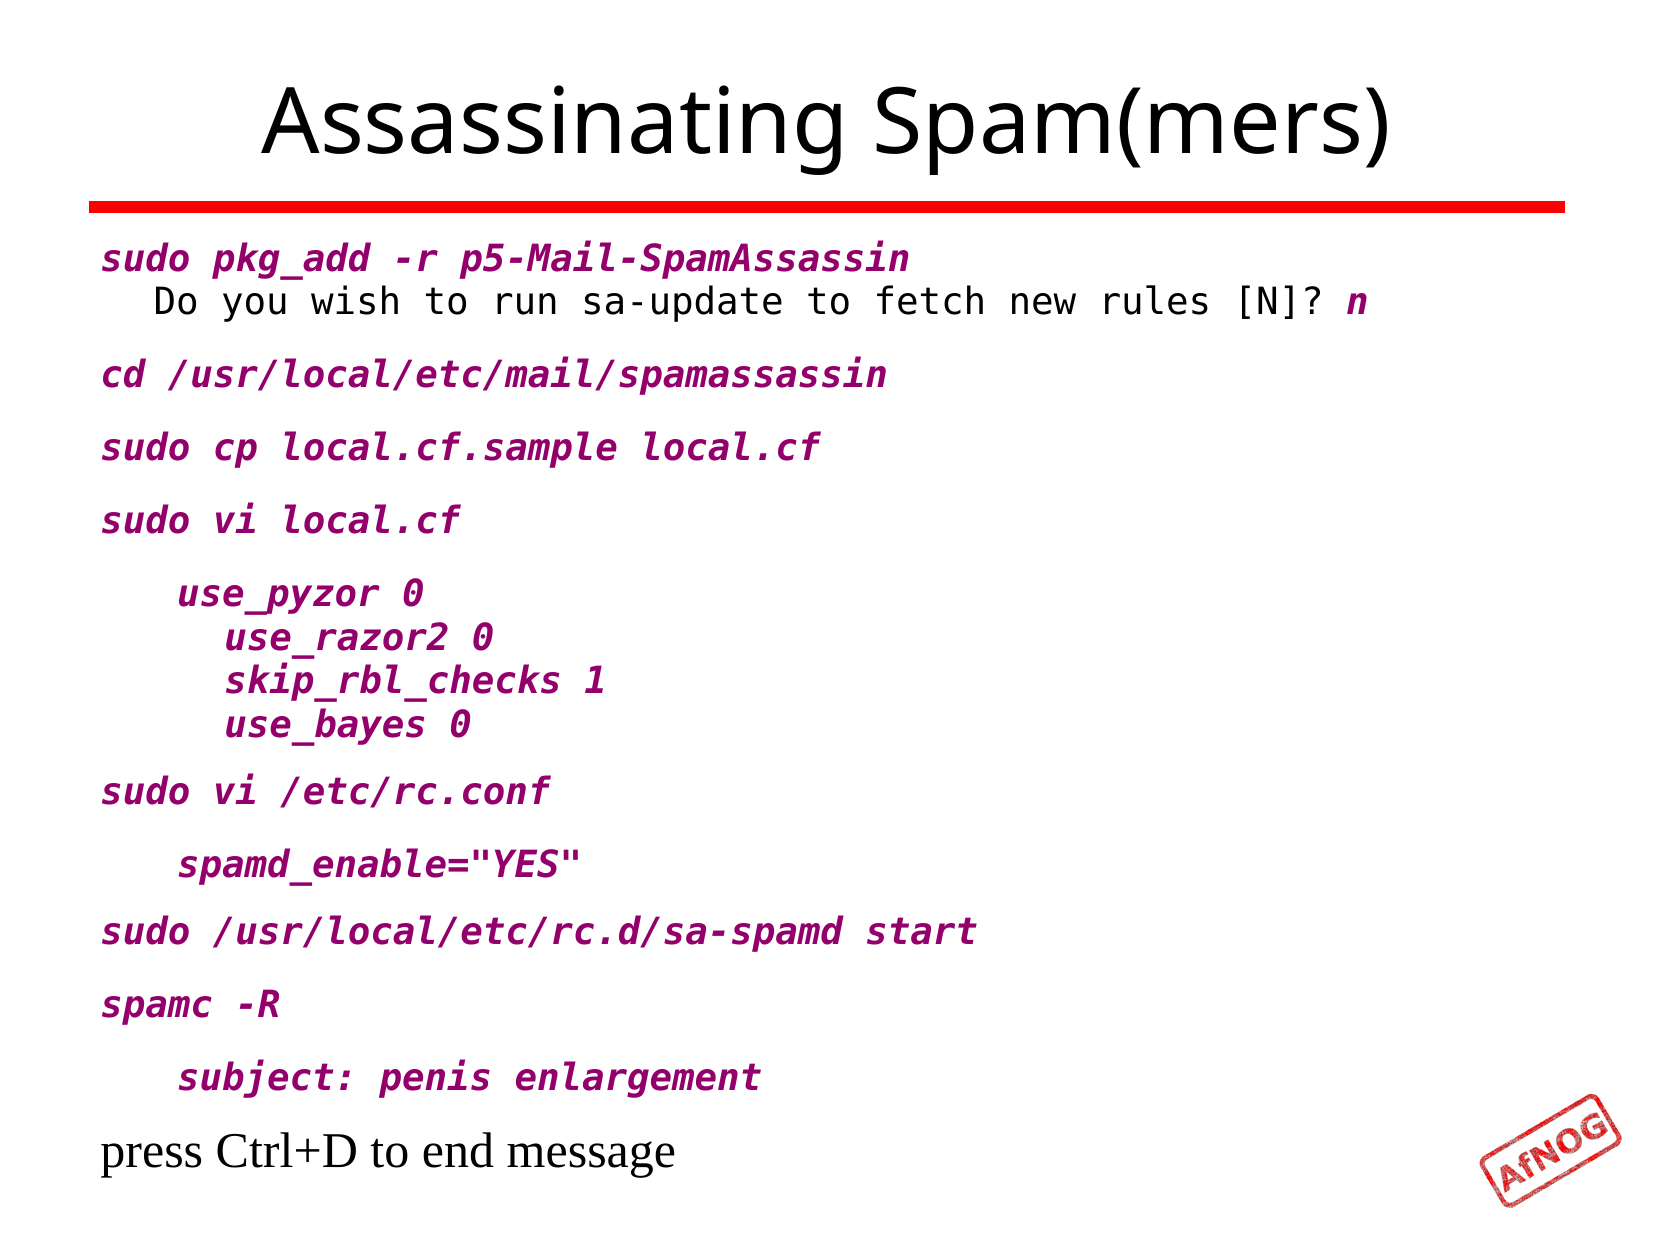

# Assassinating Spam(mers)
sudo pkg_add -r p5-Mail-SpamAssassin
Do you wish to run sa-update to fetch new rules [N]? n
cd /usr/local/etc/mail/spamassassin
sudo cp local.cf.sample local.cf
sudo vi local.cf
use_pyzor 0
use_razor2 0
skip_rbl_checks 1
use_bayes 0
sudo vi /etc/rc.conf
spamd_enable="YES"
sudo /usr/local/etc/rc.d/sa-spamd start
spamc -R
subject: penis enlargement
press Ctrl+D to end message